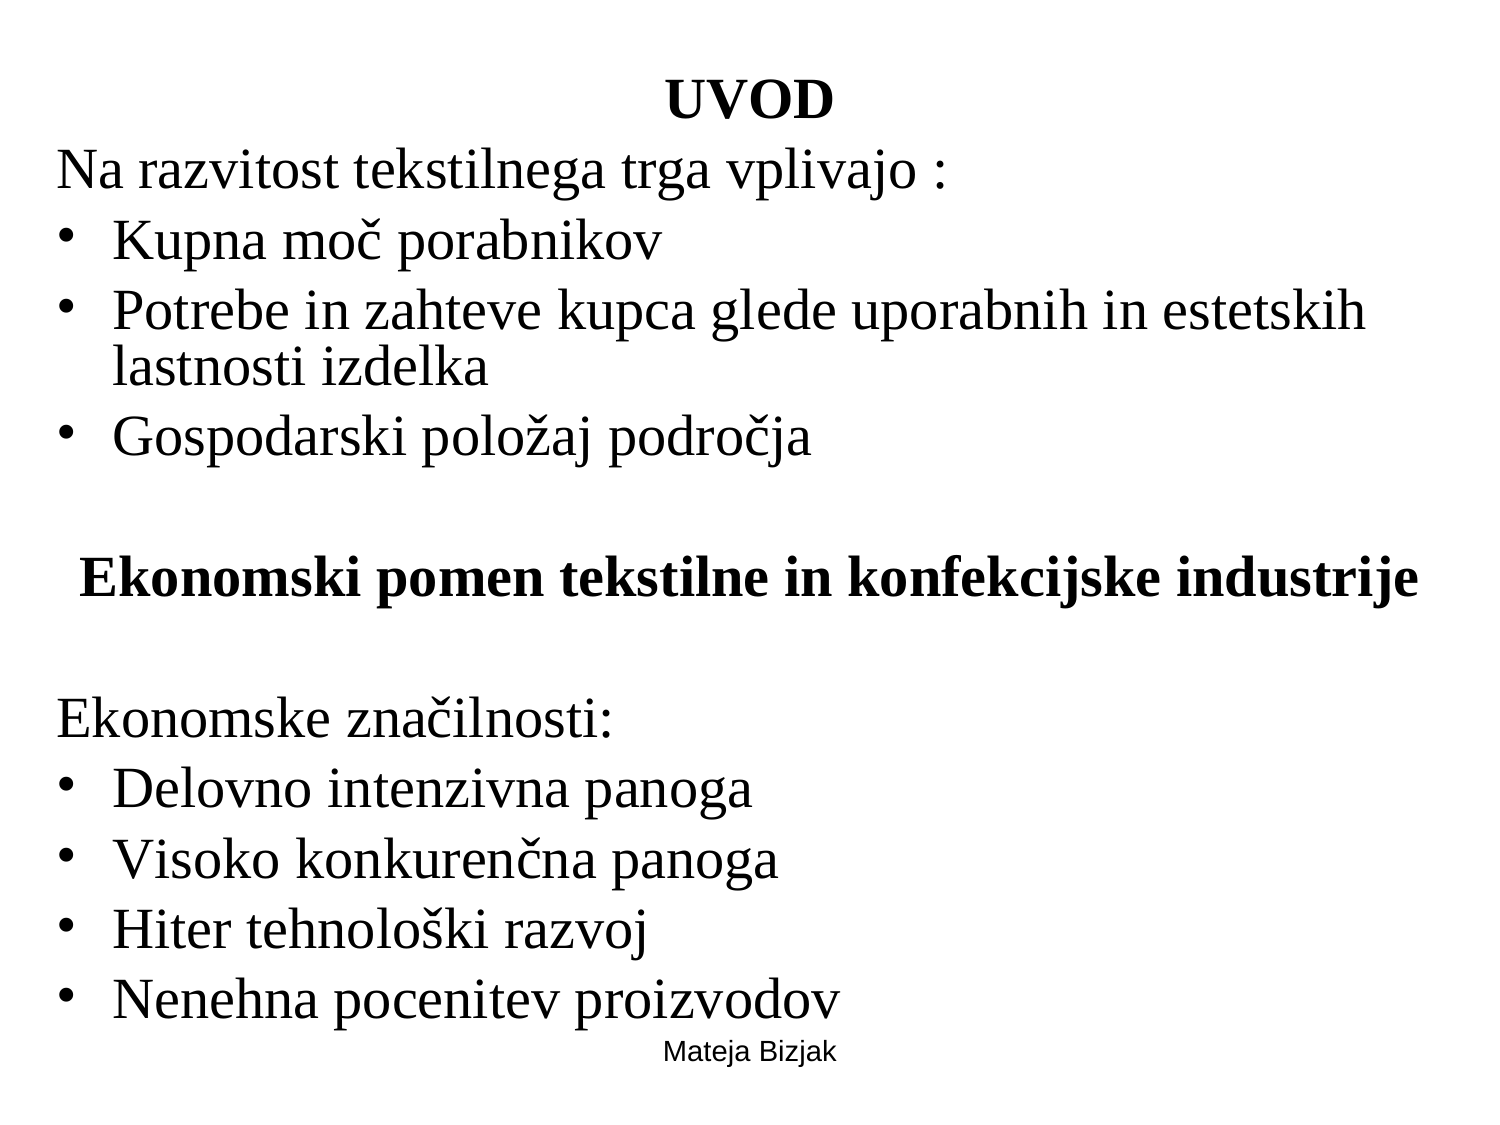

# UVOD
Na razvitost tekstilnega trga vplivajo :
Kupna moč porabnikov
Potrebe in zahteve kupca glede uporabnih in estetskih lastnosti izdelka
Gospodarski položaj področja
Ekonomski pomen tekstilne in konfekcijske industrije
Ekonomske značilnosti:
Delovno intenzivna panoga
Visoko konkurenčna panoga
Hiter tehnološki razvoj
Nenehna pocenitev proizvodov
Mateja Bizjak